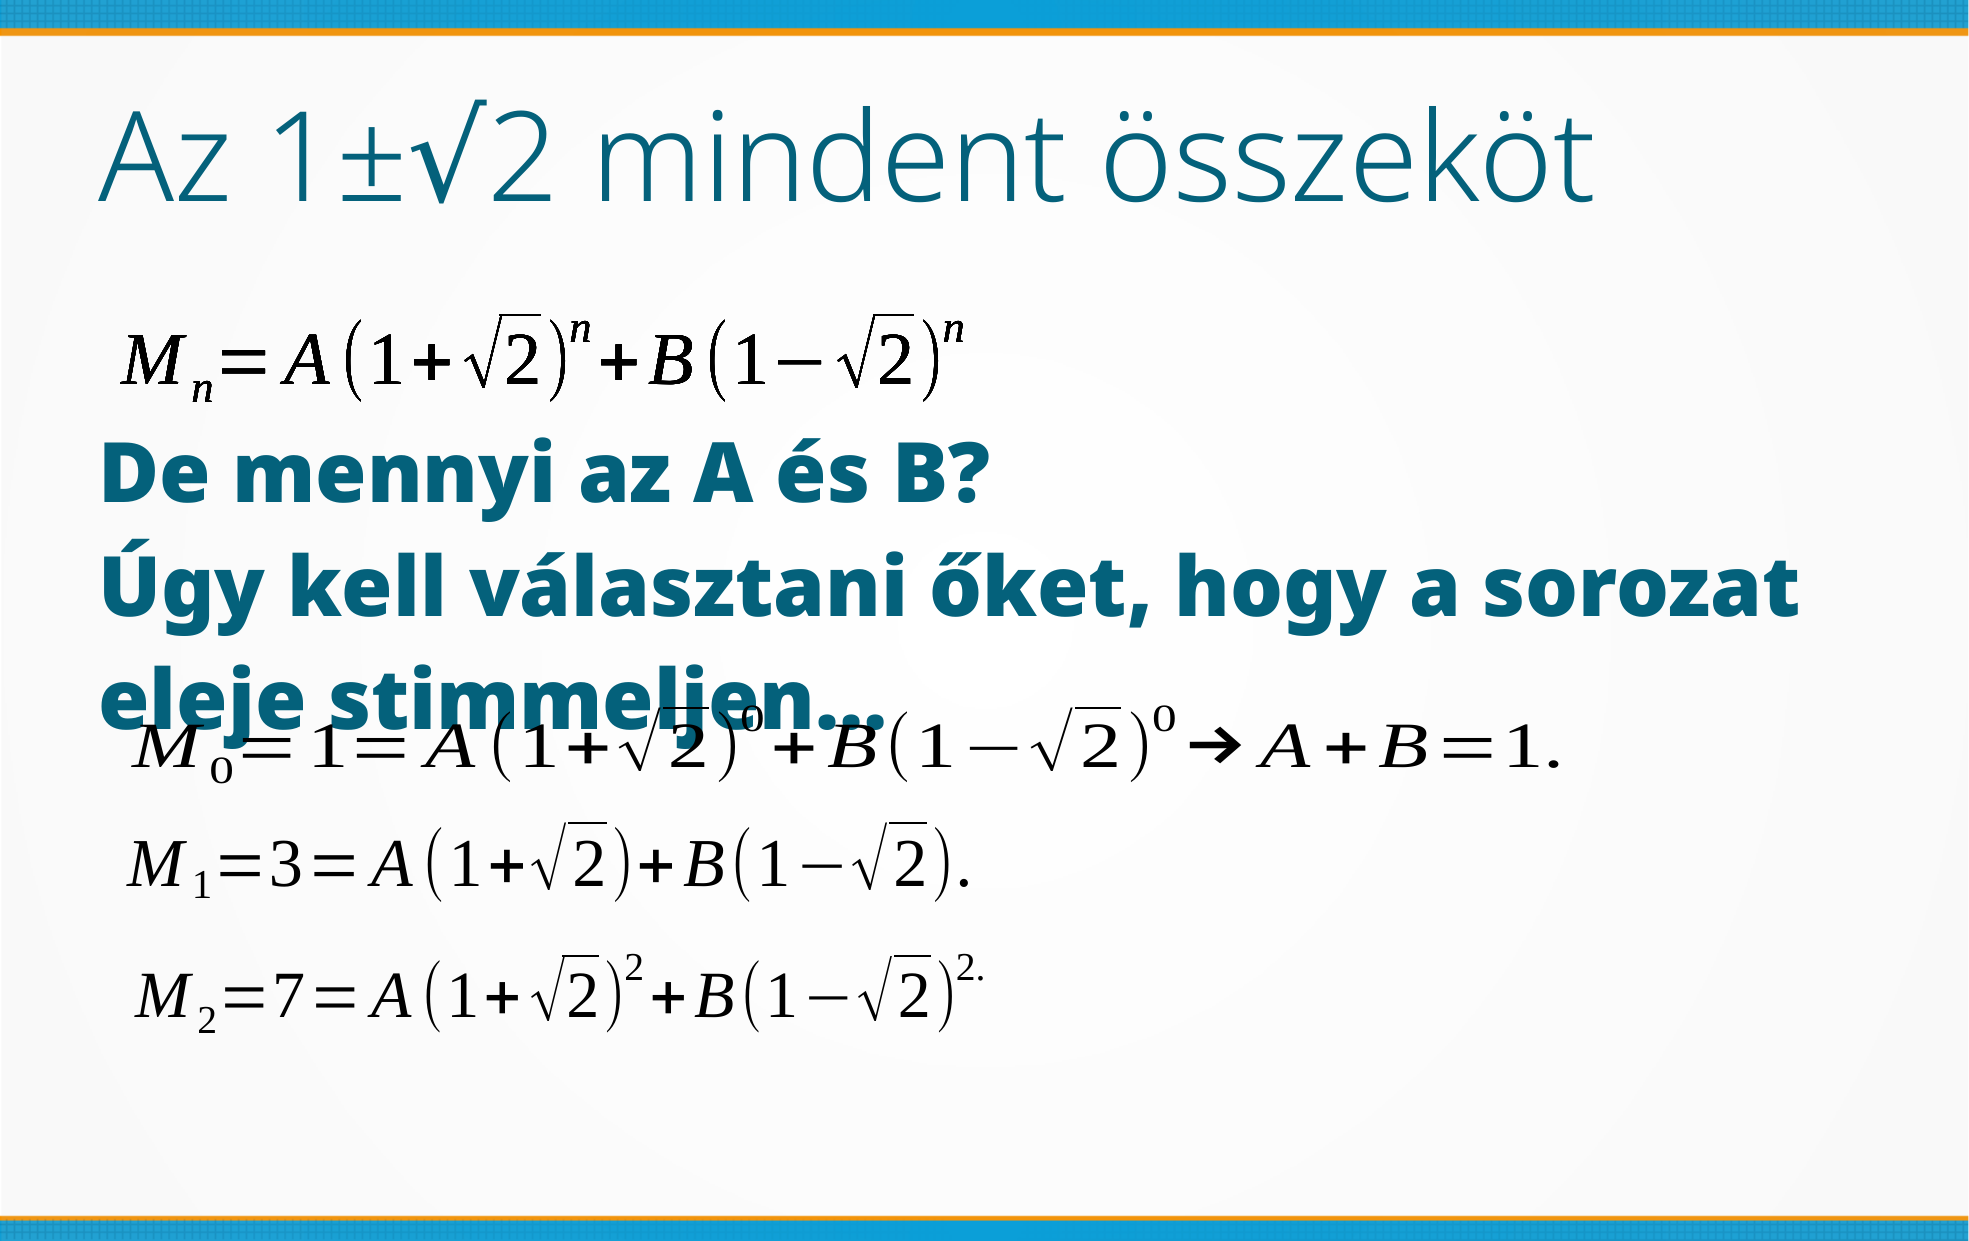

# Az 1±√2 mindent összeköt
De mennyi az A és B?
Úgy kell választani őket, hogy a sorozat eleje stimmeljen…